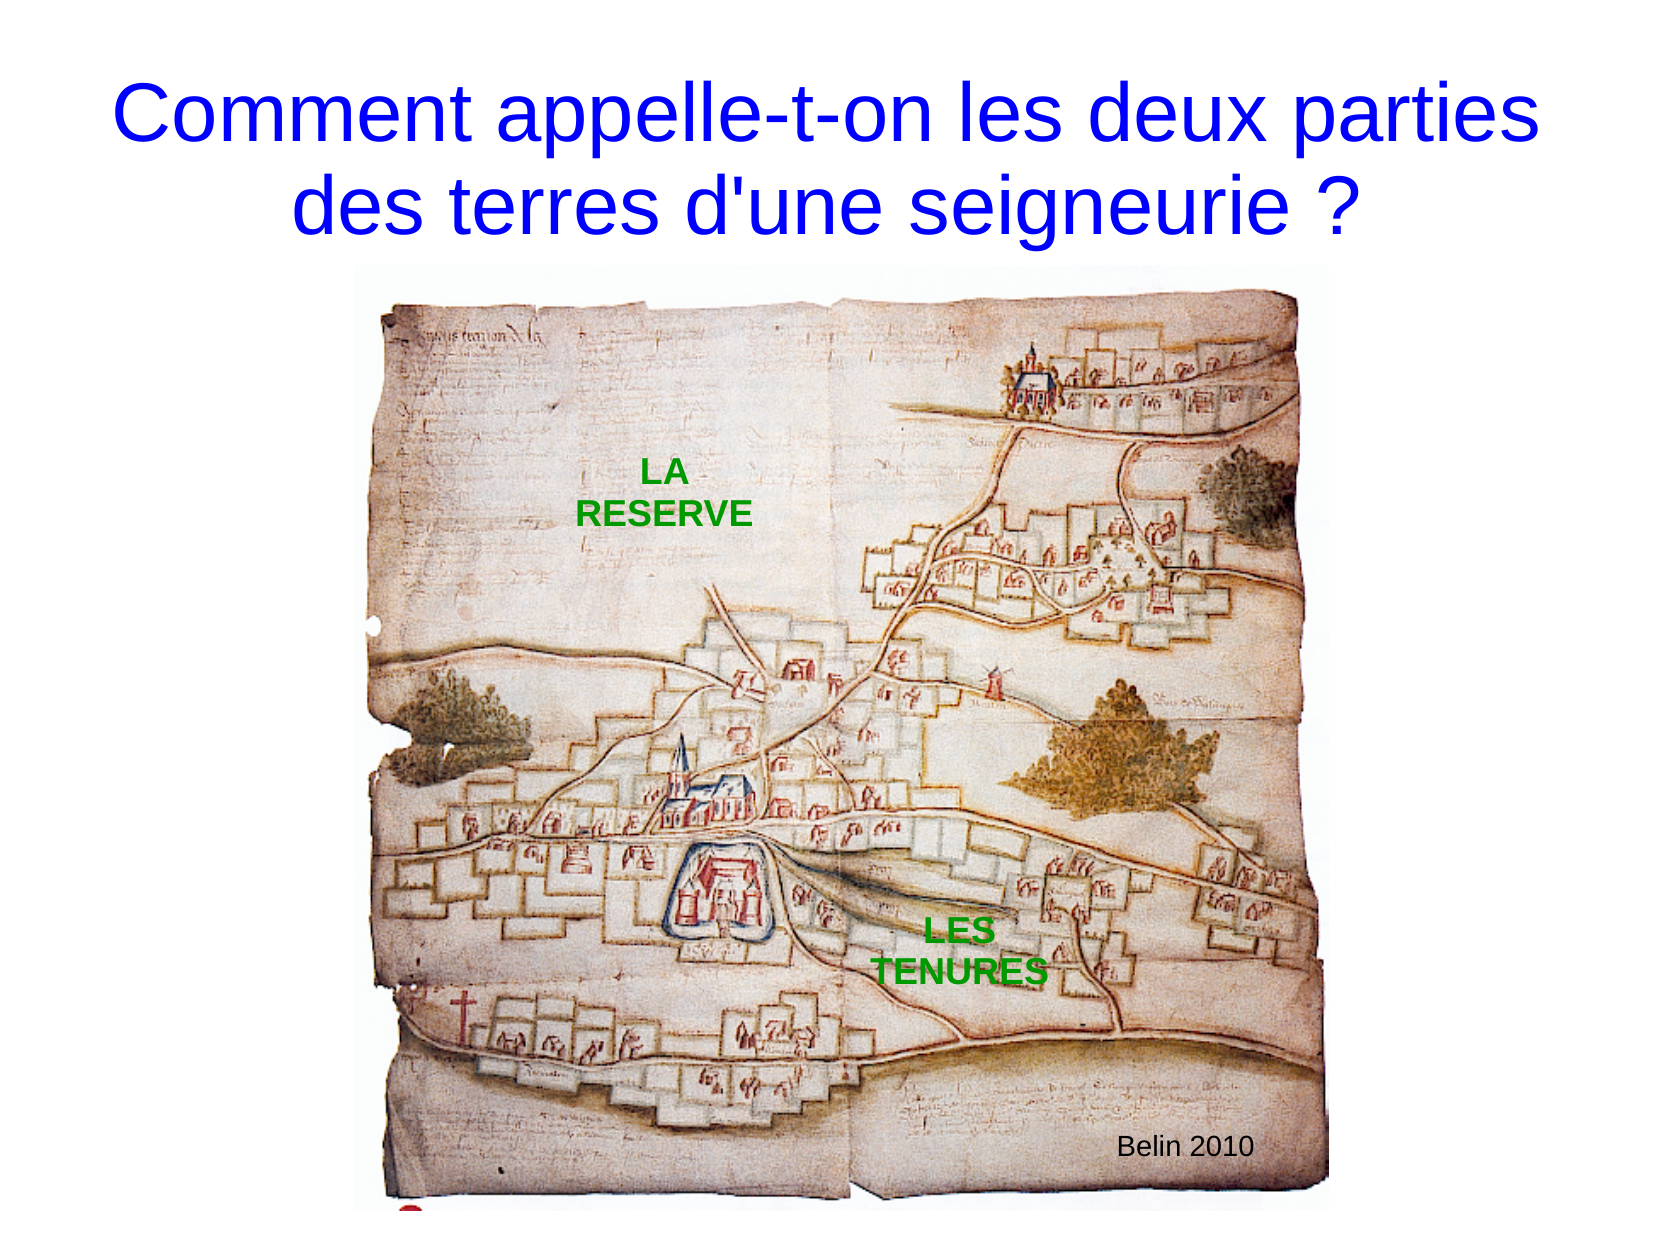

Comment appelle-t-on les deux parties des terres d'une seigneurie ?
LA RESERVE
LES TENURES
Belin 2010